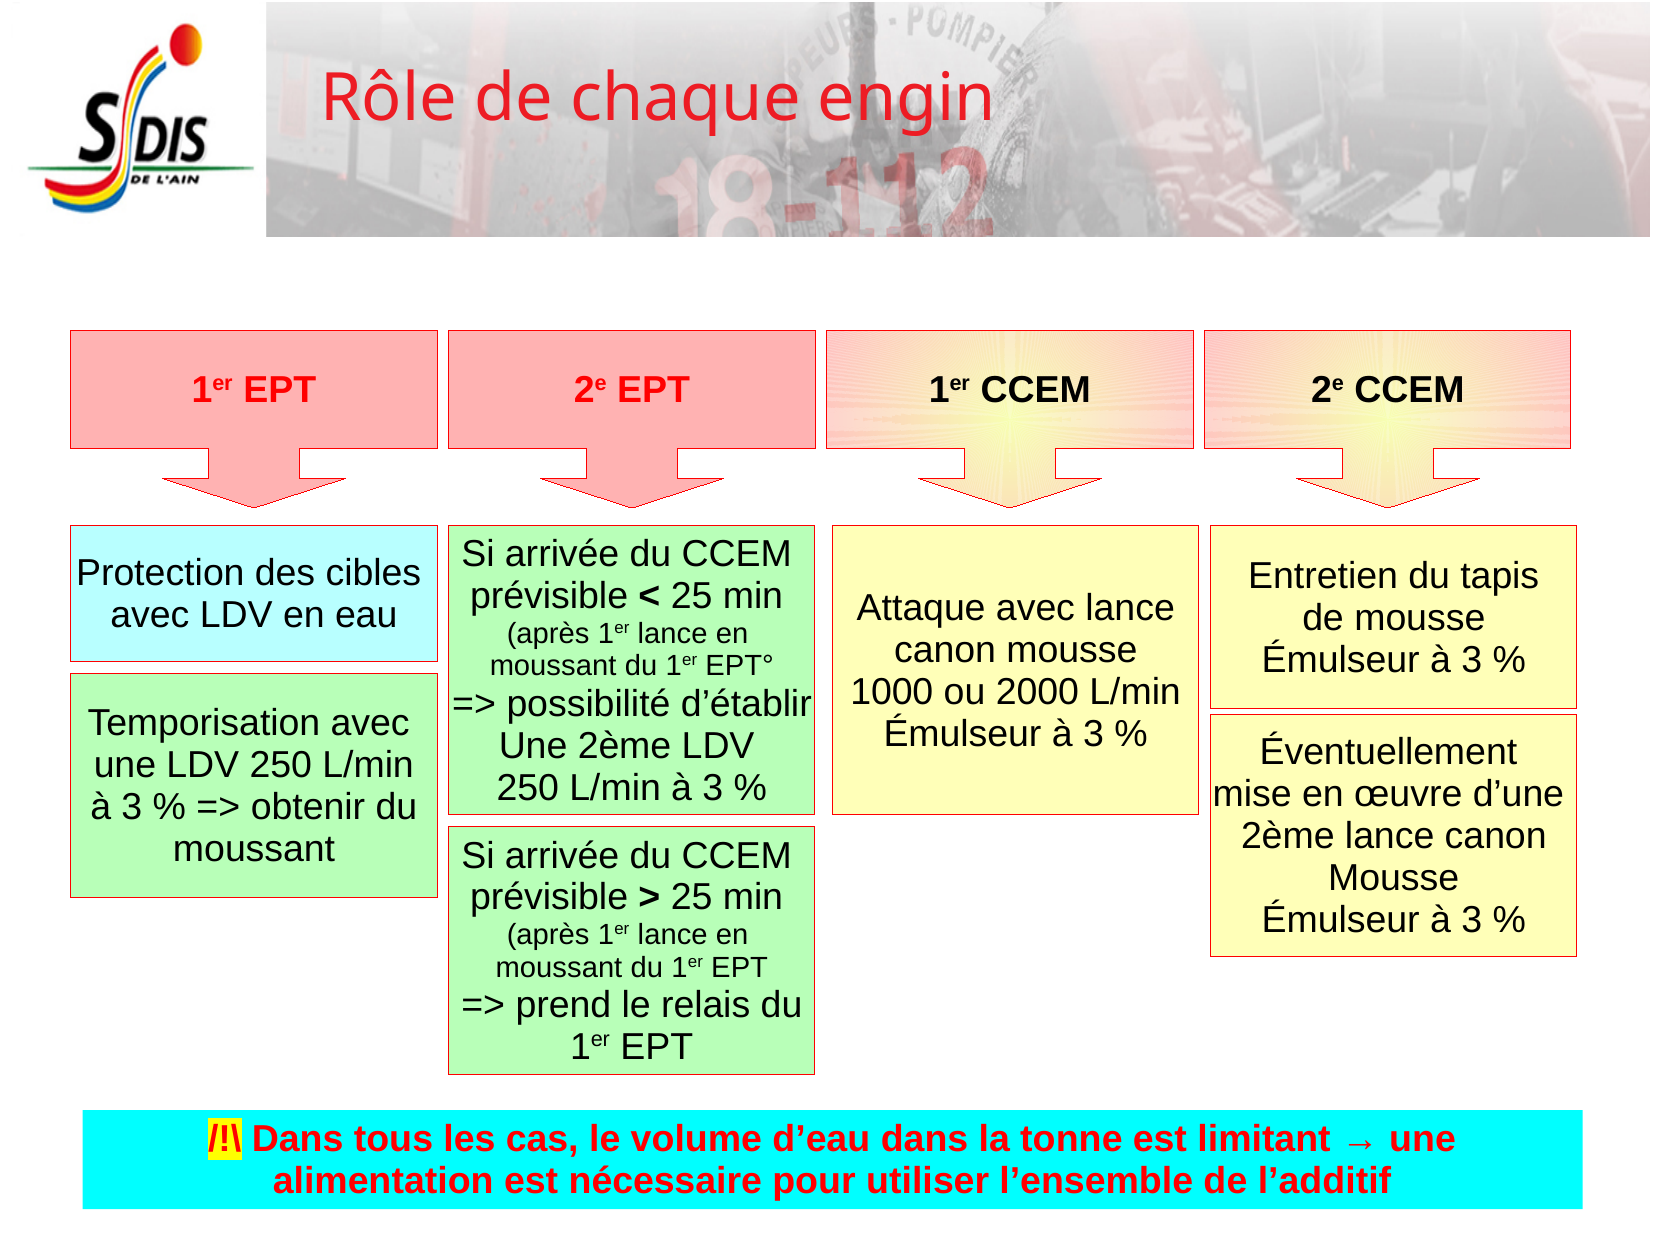

Rôle de chaque engin
1er EPT
2e EPT
1er CCEM
2e CCEM
Protection des cibles
avec LDV en eau
Si arrivée du CCEM
prévisible < 25 min
(après 1er lance en
moussant du 1er EPT°
=> possibilité d’établir
Une 2ème LDV
250 L/min à 3 %
Attaque avec lance
canon mousse
1000 ou 2000 L/min
Émulseur à 3 %
Entretien du tapis
de mousse
Émulseur à 3 %
Temporisation avec
une LDV 250 L/min
à 3 % => obtenir du
moussant
Éventuellement
mise en œuvre d’une
2ème lance canon
Mousse
Émulseur à 3 %
Si arrivée du CCEM
prévisible > 25 min
(après 1er lance en
moussant du 1er EPT
=> prend le relais du
1er EPT
/!\ Dans tous les cas, le volume d’eau dans la tonne est limitant → une alimentation est nécessaire pour utiliser l’ensemble de l’additif